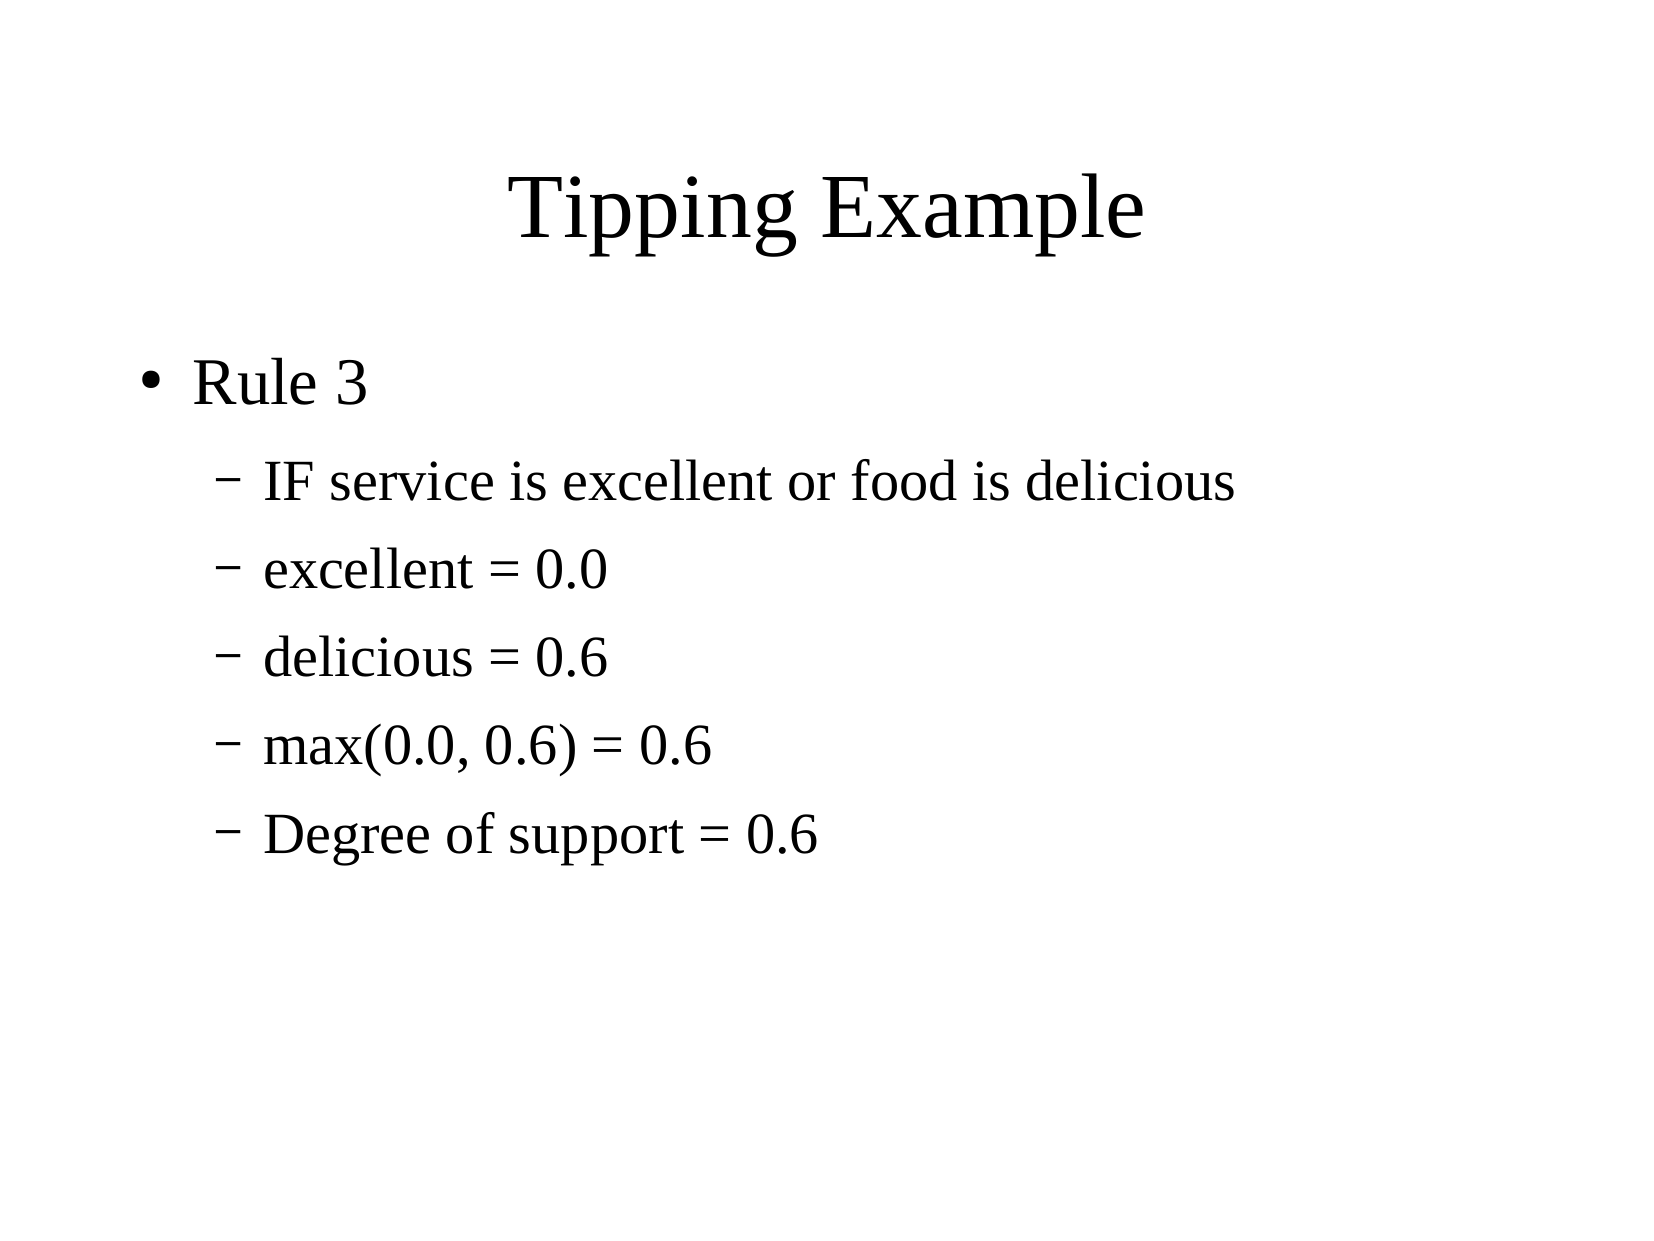

# Tipping Example
Rule 3
IF service is excellent or food is delicious
excellent = 0.0
delicious = 0.6
max(0.0, 0.6) = 0.6
Degree of support = 0.6